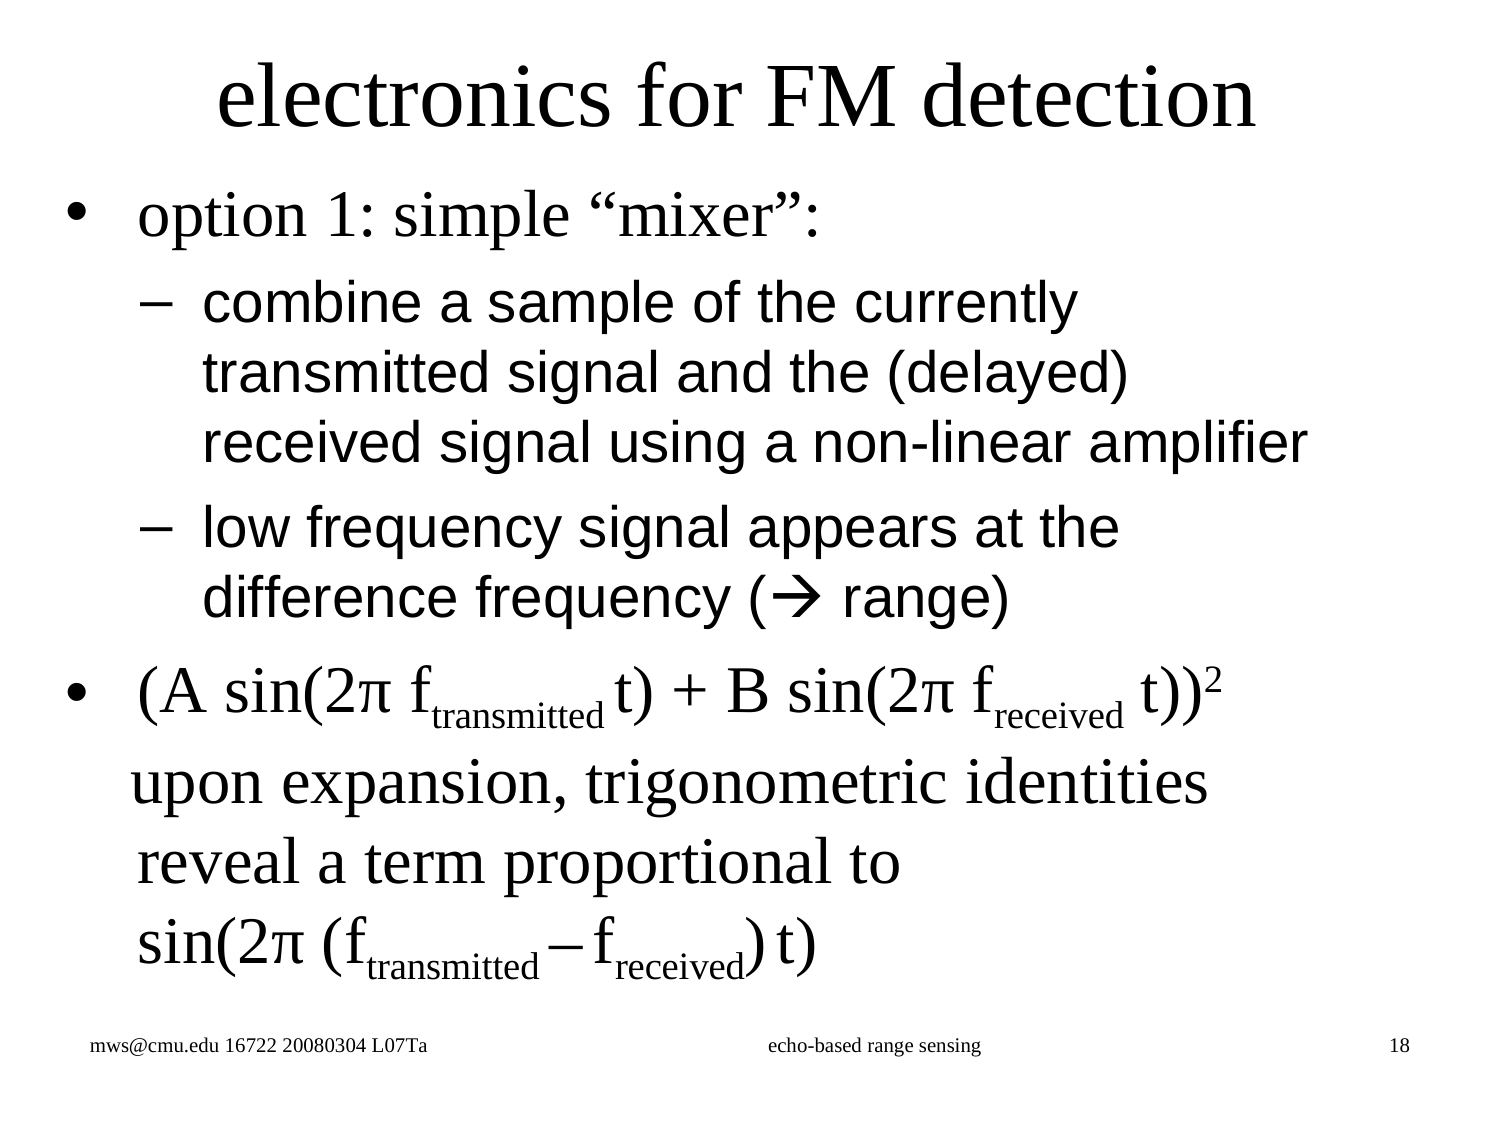

electronics for FM detection
 option 1: simple “mixer”:
 combine a sample of the currently
 transmitted signal and the (delayed)
 received signal using a non-linear amplifier
 low frequency signal appears at the
 difference frequency ( range)
 (A sin(2π ftransmitted t) + B sin(2π freceived t))2
 upon expansion, trigonometric identities
 reveal a term proportional to
 sin(2π (ftransmitted – freceived) t)
mws@cmu.edu 16722 20080304 L07Ta
echo-based range sensing